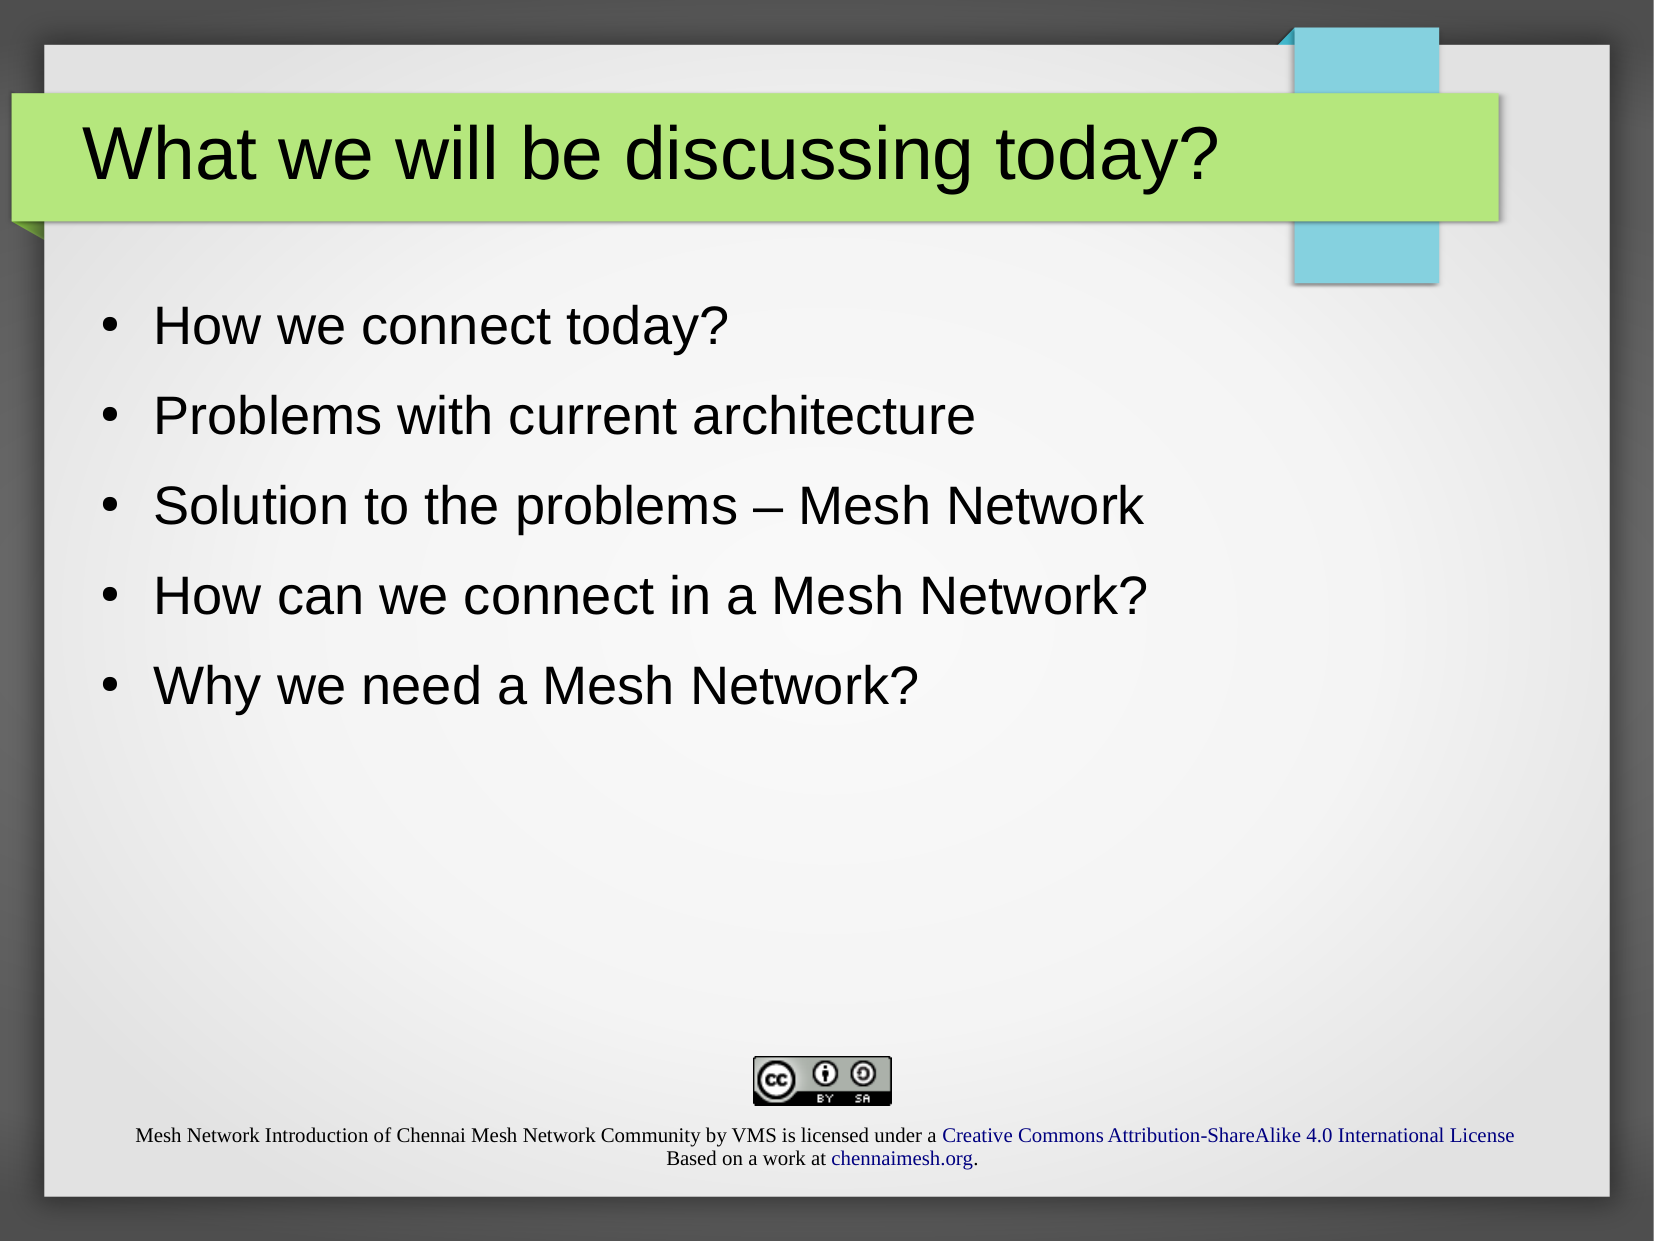

# What we will be discussing today?
How we connect today?
Problems with current architecture
Solution to the problems – Mesh Network
How can we connect in a Mesh Network?
Why we need a Mesh Network?